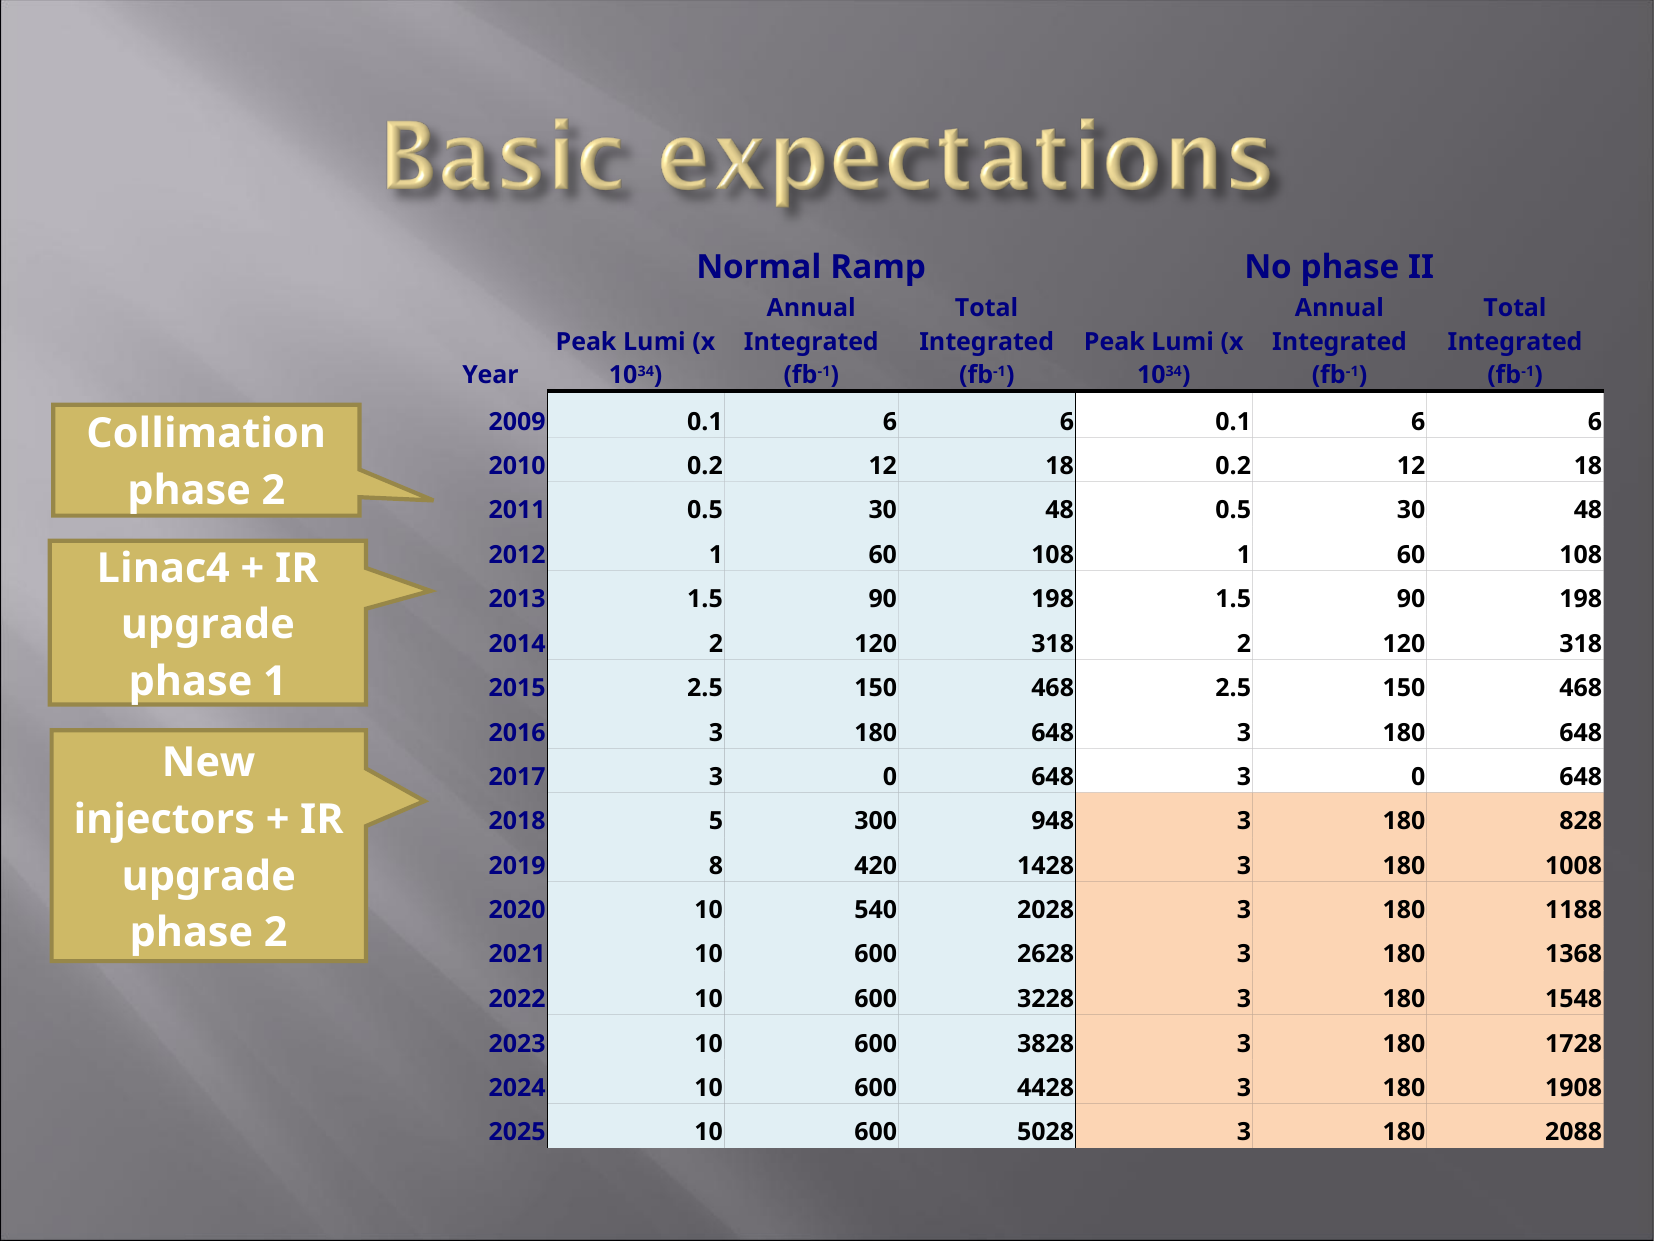

Normal Ramp
No phase II
Year
Peak Lumi (x 1034)
Annual Integrated
(fb-1)
Total Integrated
(fb-1)
Peak Lumi (x 1034)
Annual Integrated
(fb-1)
Total Integrated
(fb-1)
2009
0.1
6
6
0.1
6
6
2010
0.2
12
18
0.2
12
18
2011
0.5
30
48
0.5
30
48
2012
1
60
108
1
60
108
2013
1.5
90
198
1.5
90
198
2014
2
120
318
2
120
318
2015
2.5
150
468
2.5
150
468
2016
3
180
648
3
180
648
2017
3
0
648
3
0
648
2018
5
300
948
3
180
828
2019
8
420
1428
3
180
1008
2020
10
540
2028
3
180
1188
2021
10
600
2628
3
180
1368
2022
10
600
3228
3
180
1548
2023
10
600
3828
3
180
1728
2024
10
600
4428
3
180
1908
2025
10
600
5028
3
180
2088
Collimation phase 2
Linac4 + IR upgrade phase 1
New injectors + IR upgrade phase 2